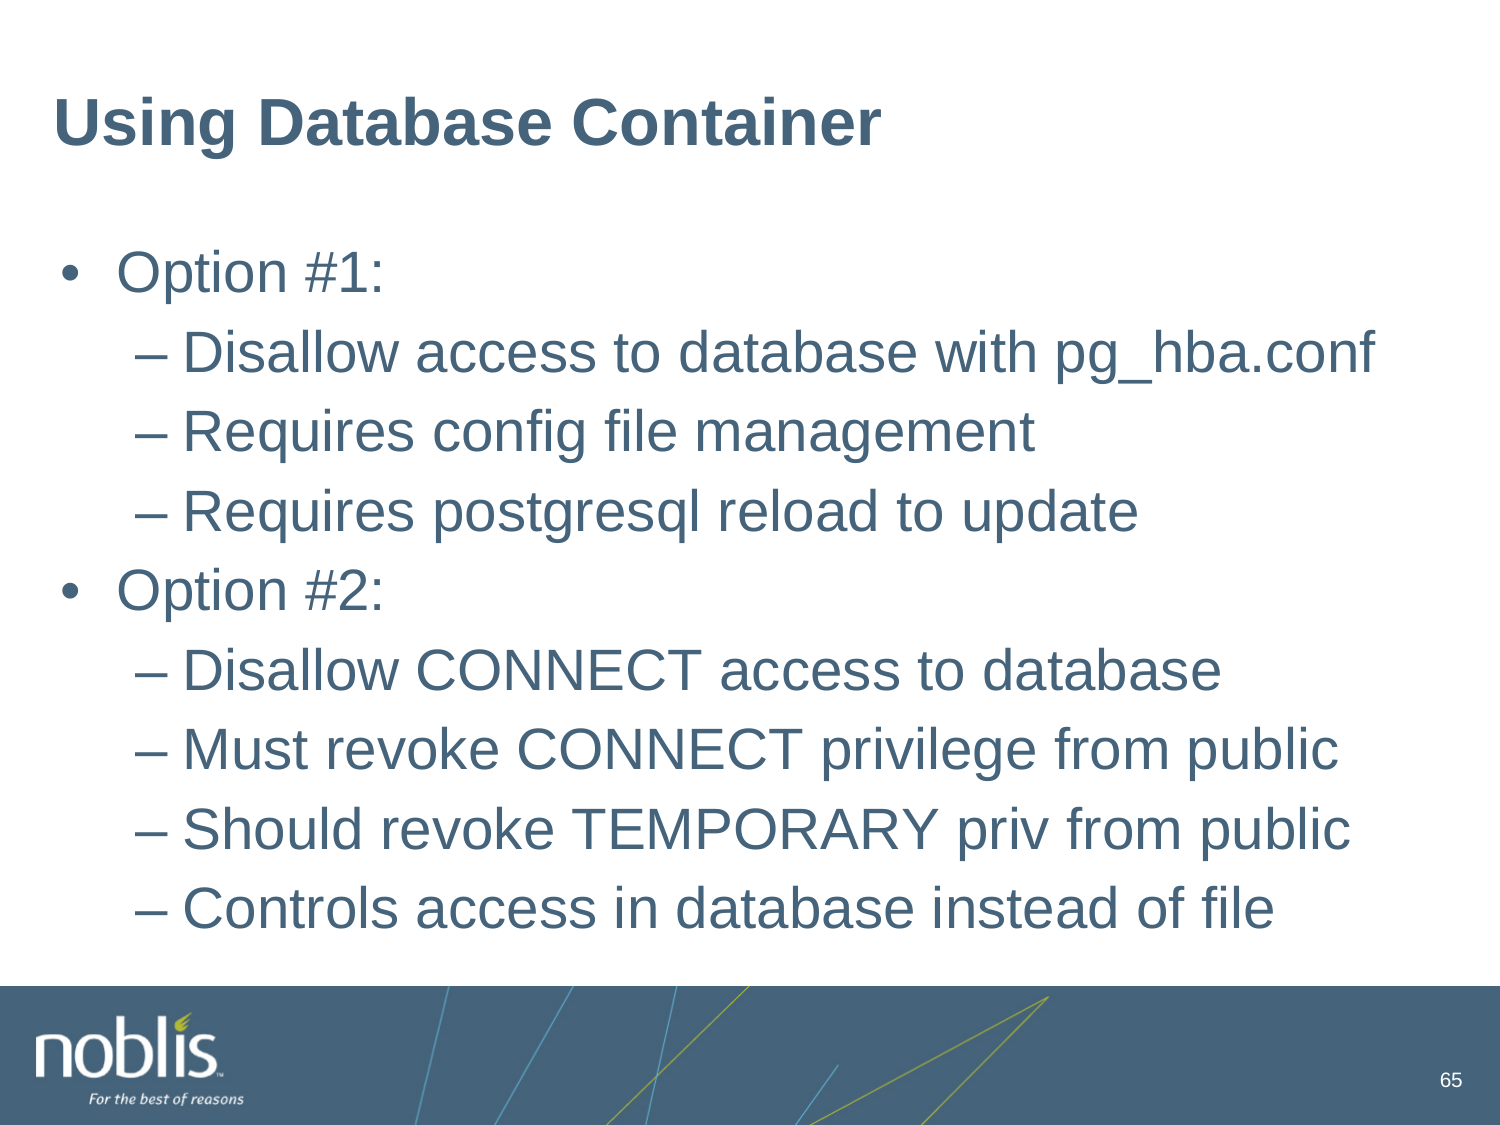

# Using Database Container
Option #1:
Disallow access to database with pg_hba.conf
Requires config file management
Requires postgresql reload to update
Option #2:
Disallow CONNECT access to database
Must revoke CONNECT privilege from public
Should revoke TEMPORARY priv from public
Controls access in database instead of file